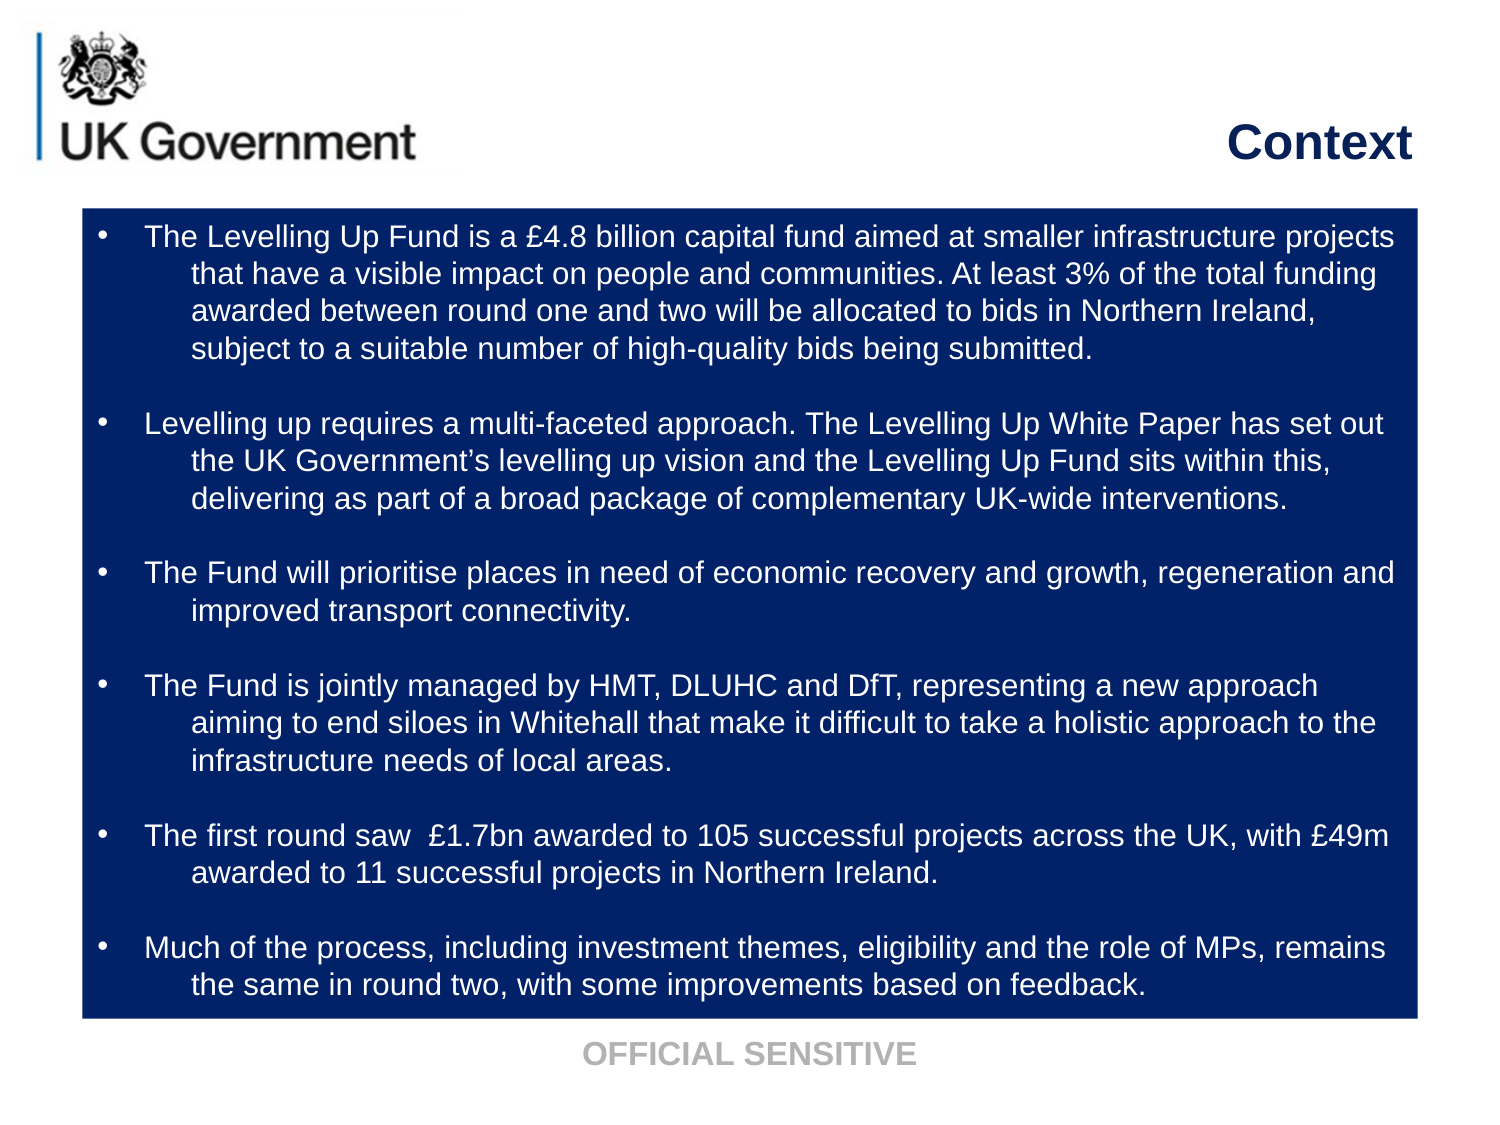

# Context
The Levelling Up Fund is a £4.8 billion capital fund aimed at smaller infrastructure projects that have a visible impact on people and communities. At least 3% of the total funding awarded between round one and two will be allocated to bids in Northern Ireland, subject to a suitable number of high-quality bids being submitted.
Levelling up requires a multi-faceted approach. The Levelling Up White Paper has set out the UK Government’s levelling up vision and the Levelling Up Fund sits within this, delivering as part of a broad package of complementary UK-wide interventions.
The Fund will prioritise places in need of economic recovery and growth, regeneration and improved transport connectivity.
The Fund is jointly managed by HMT, DLUHC and DfT, representing a new approach aiming to end siloes in Whitehall that make it difficult to take a holistic approach to the infrastructure needs of local areas.
The first round saw  £1.7bn awarded to 105 successful projects across the UK, with £49m awarded to 11 successful projects in Northern Ireland.
Much of the process, including investment themes, eligibility and the role of MPs, remains the same in round two, with some improvements based on feedback.